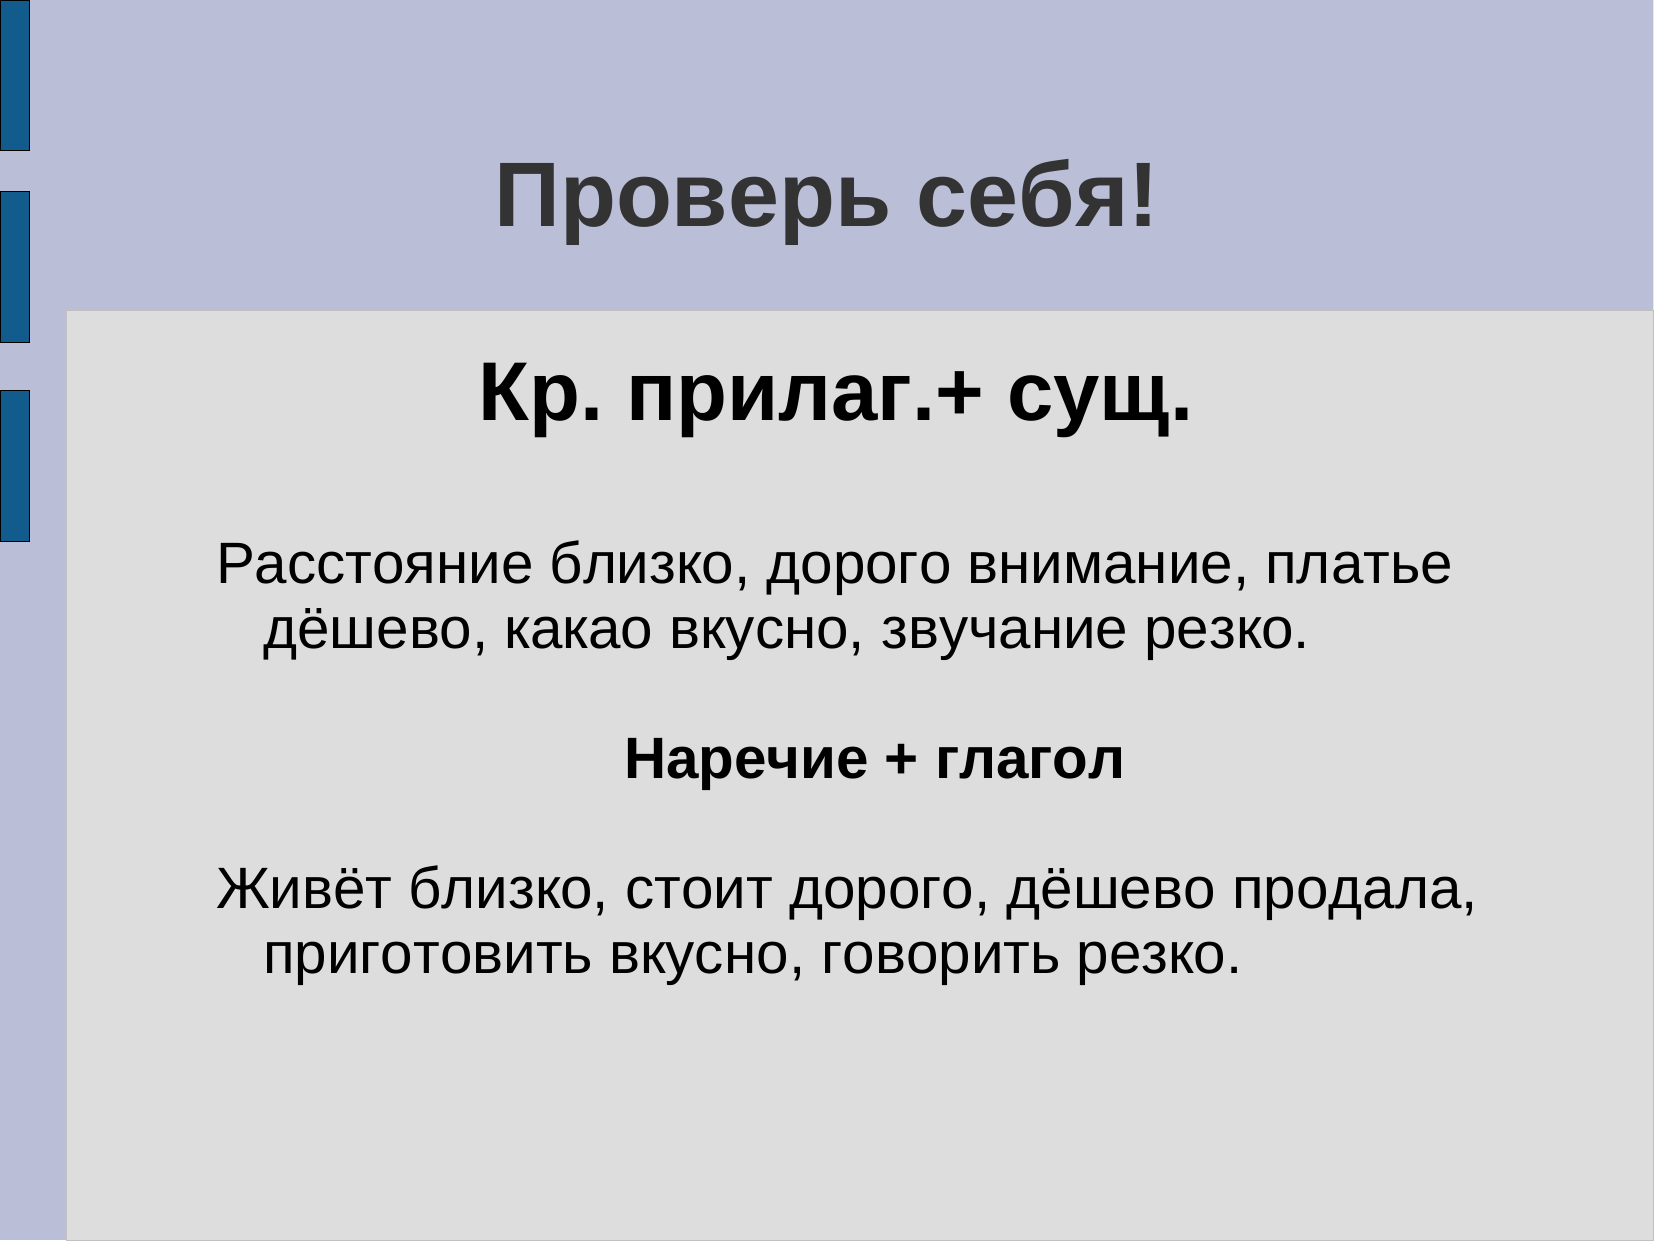

# Проверь себя!
Кр. прилаг.+ сущ.
Расстояние близко, дорого внимание, платье дёшево, какао вкусно, звучание резко.
Наречие + глагол
Живёт близко, стоит дорого, дёшево продала, приготовить вкусно, говорить резко.